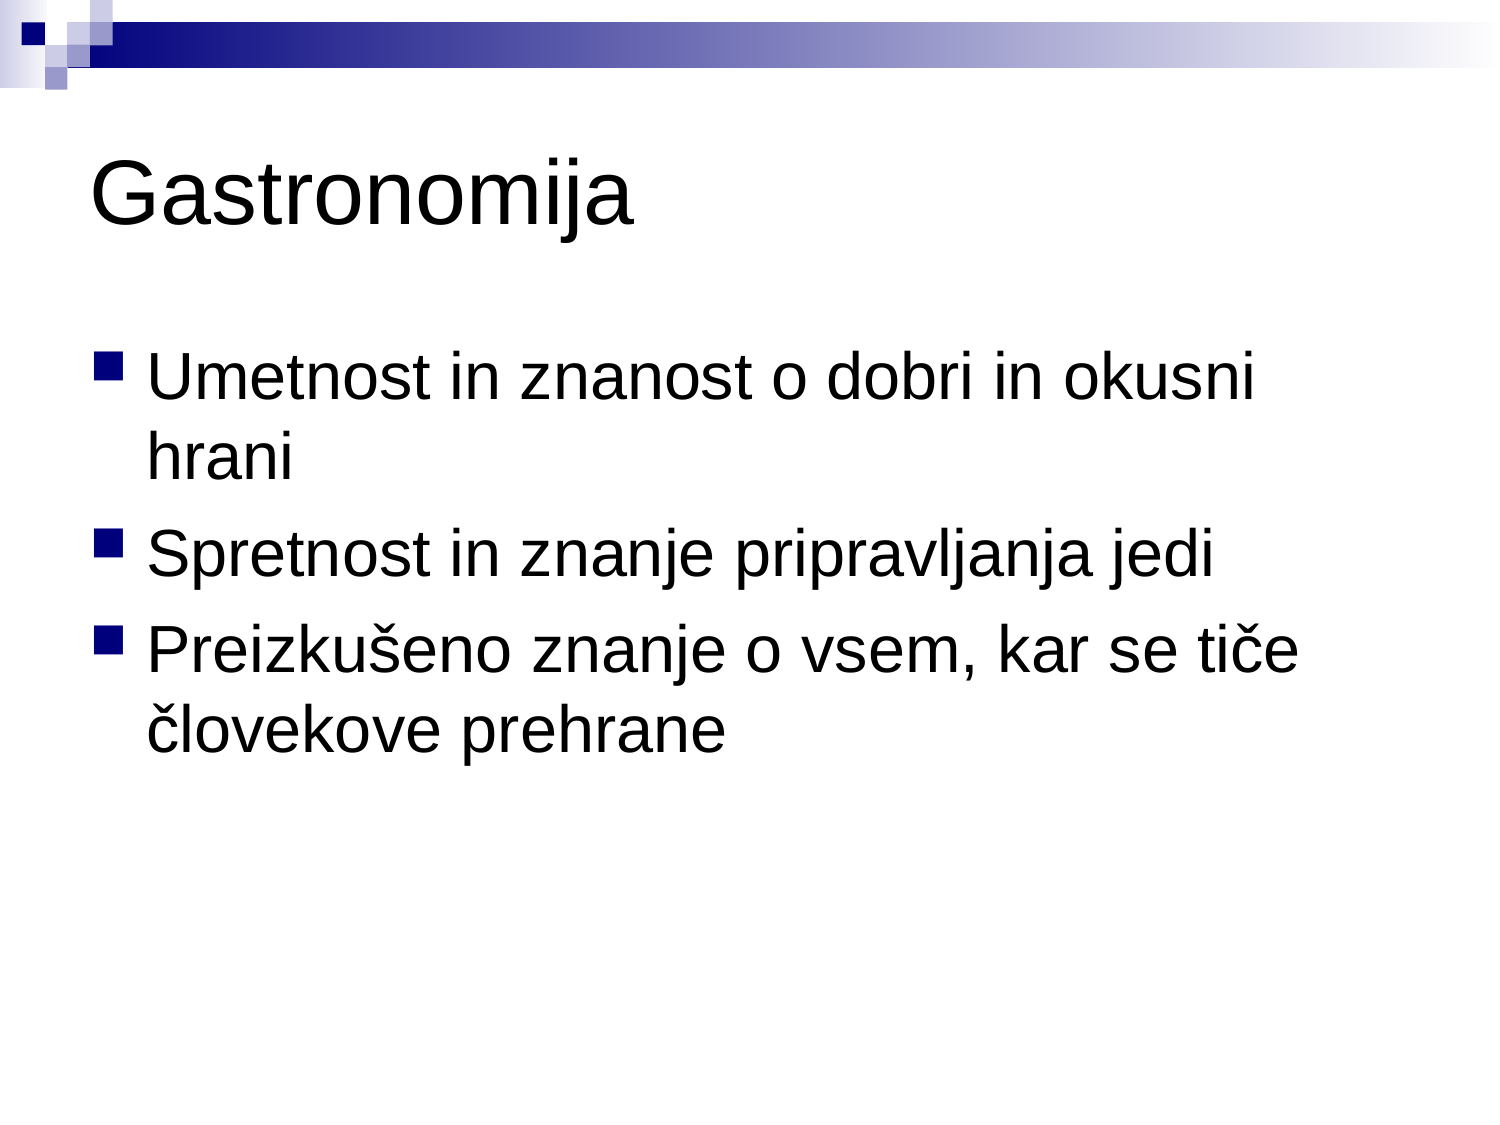

# Gastronomija
Umetnost in znanost o dobri in okusni hrani
Spretnost in znanje pripravljanja jedi
Preizkušeno znanje o vsem, kar se tiče človekove prehrane